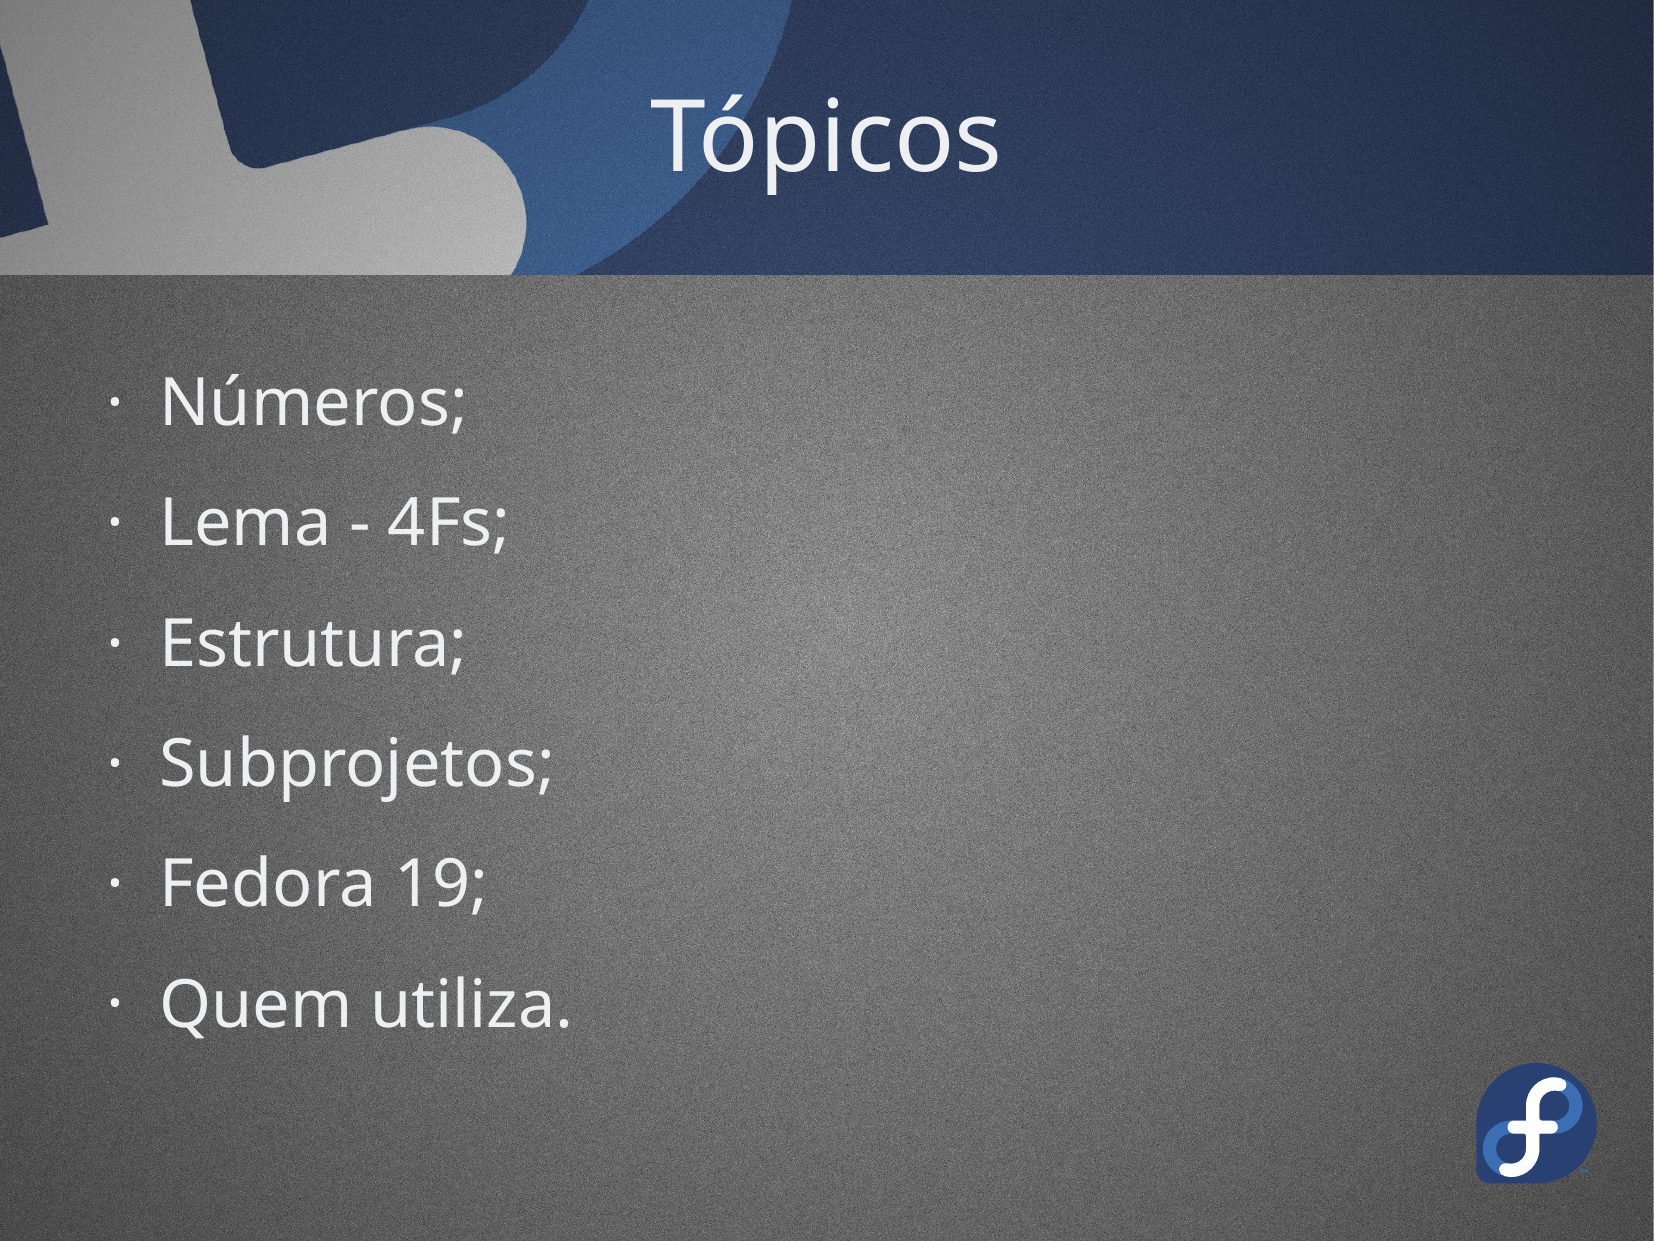

# Tópicos
Números;
Lema - 4Fs;
Estrutura;
Subprojetos;
Fedora 19;
Quem utiliza.